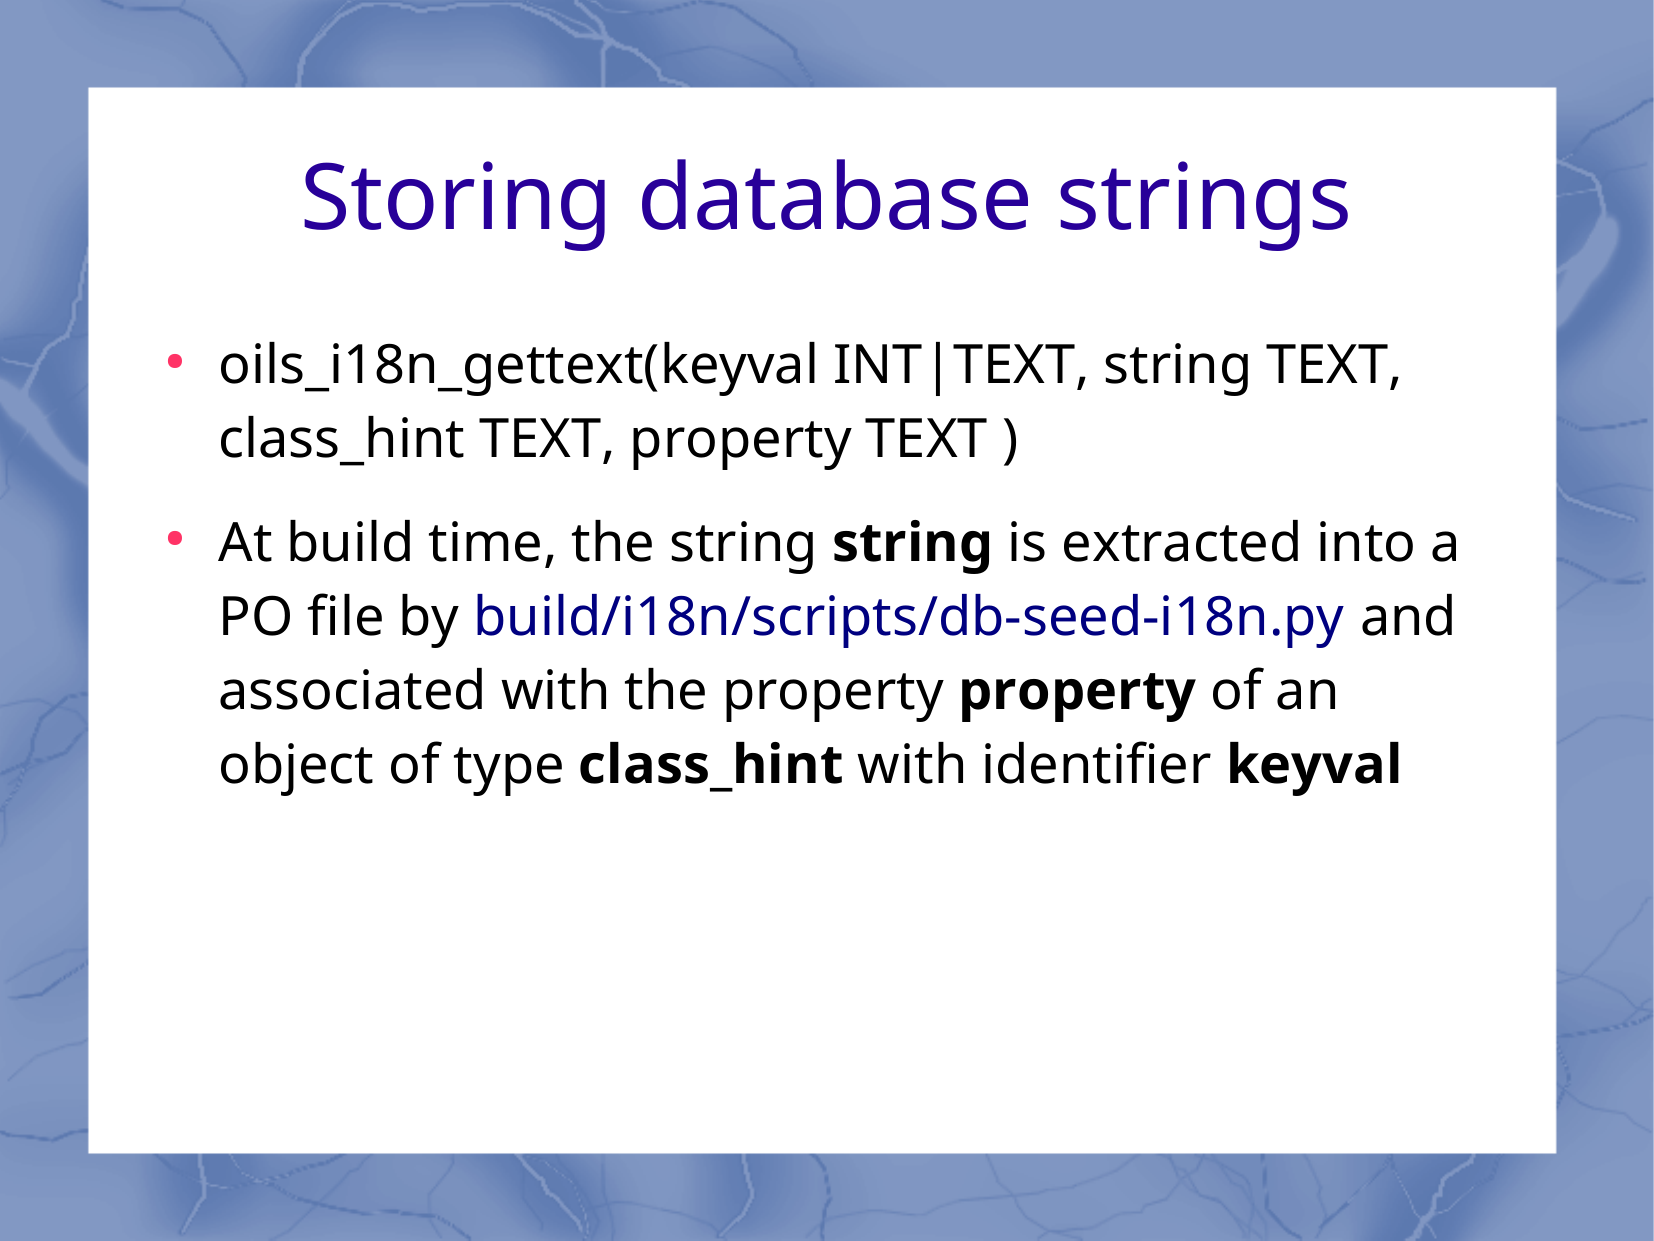

# Storing database strings
oils_i18n_gettext(keyval INT|TEXT, string TEXT, class_hint TEXT, property TEXT )
At build time, the string string is extracted into a PO file by build/i18n/scripts/db-seed-i18n.py and associated with the property property of an object of type class_hint with identifier keyval